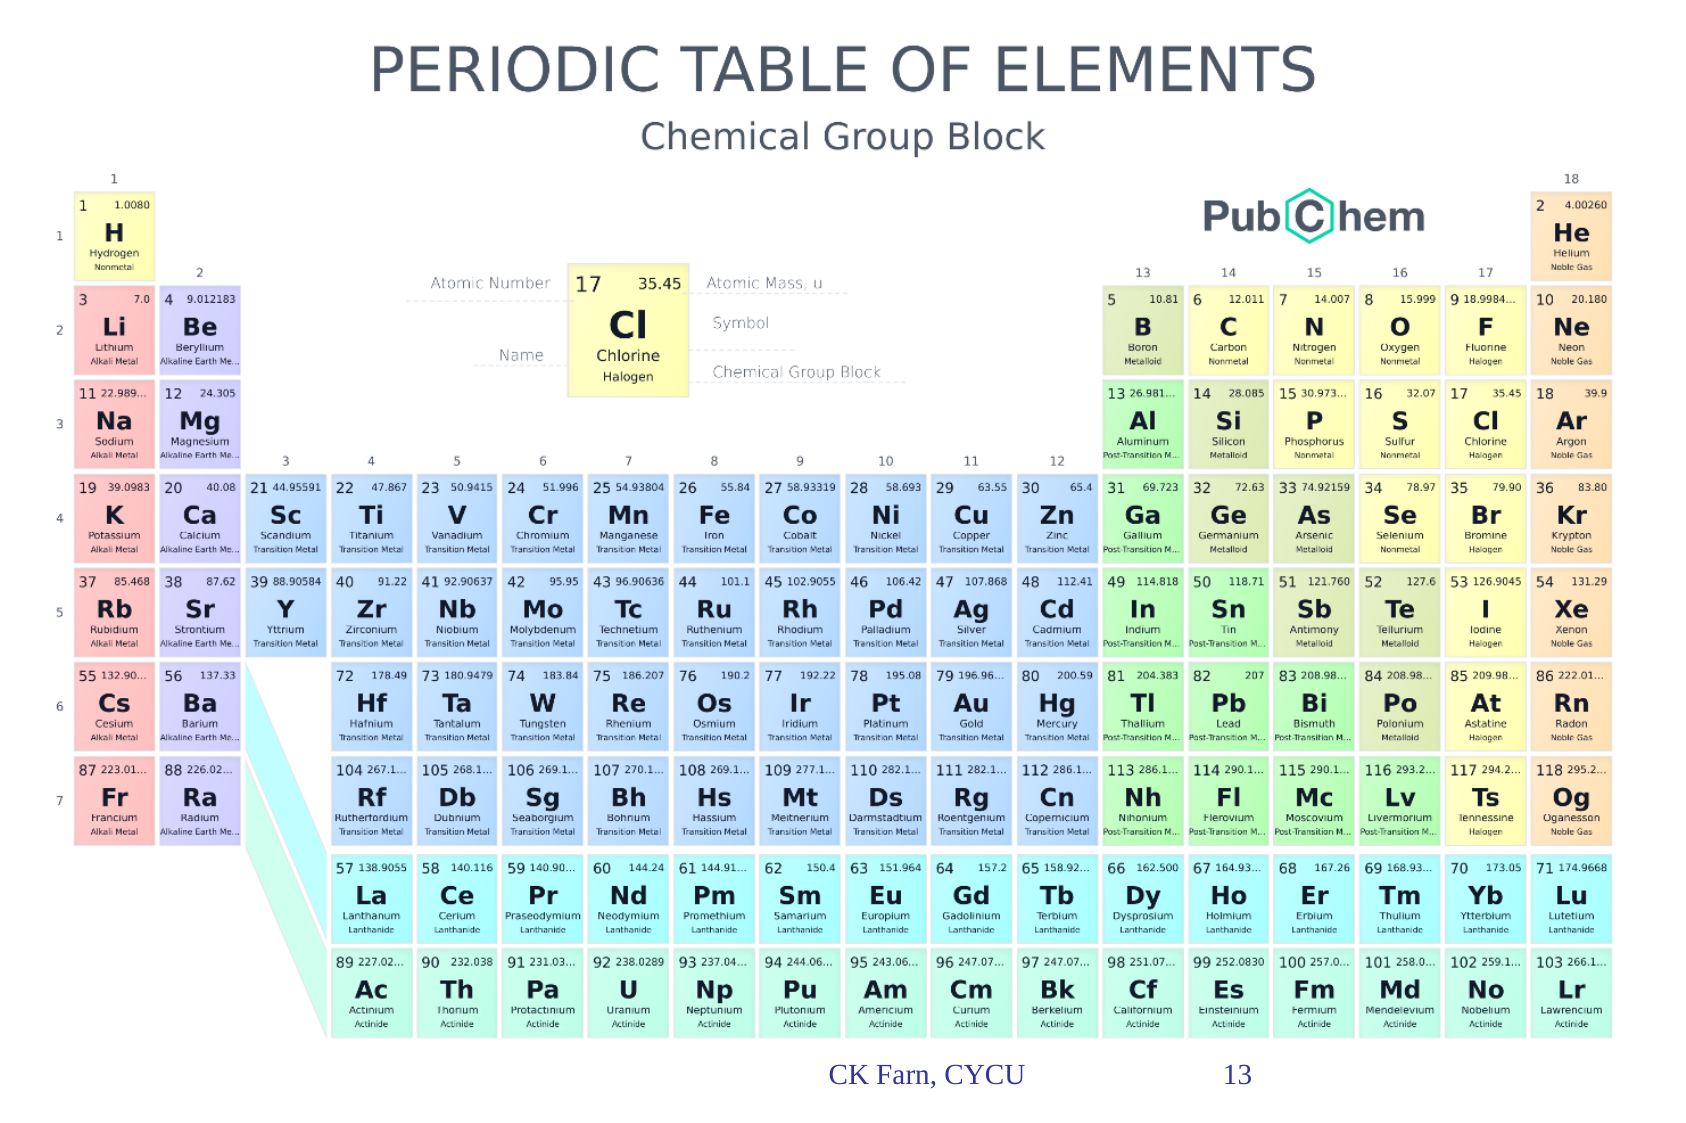

# Periodic Table of Elements
CK Farn, CYCU